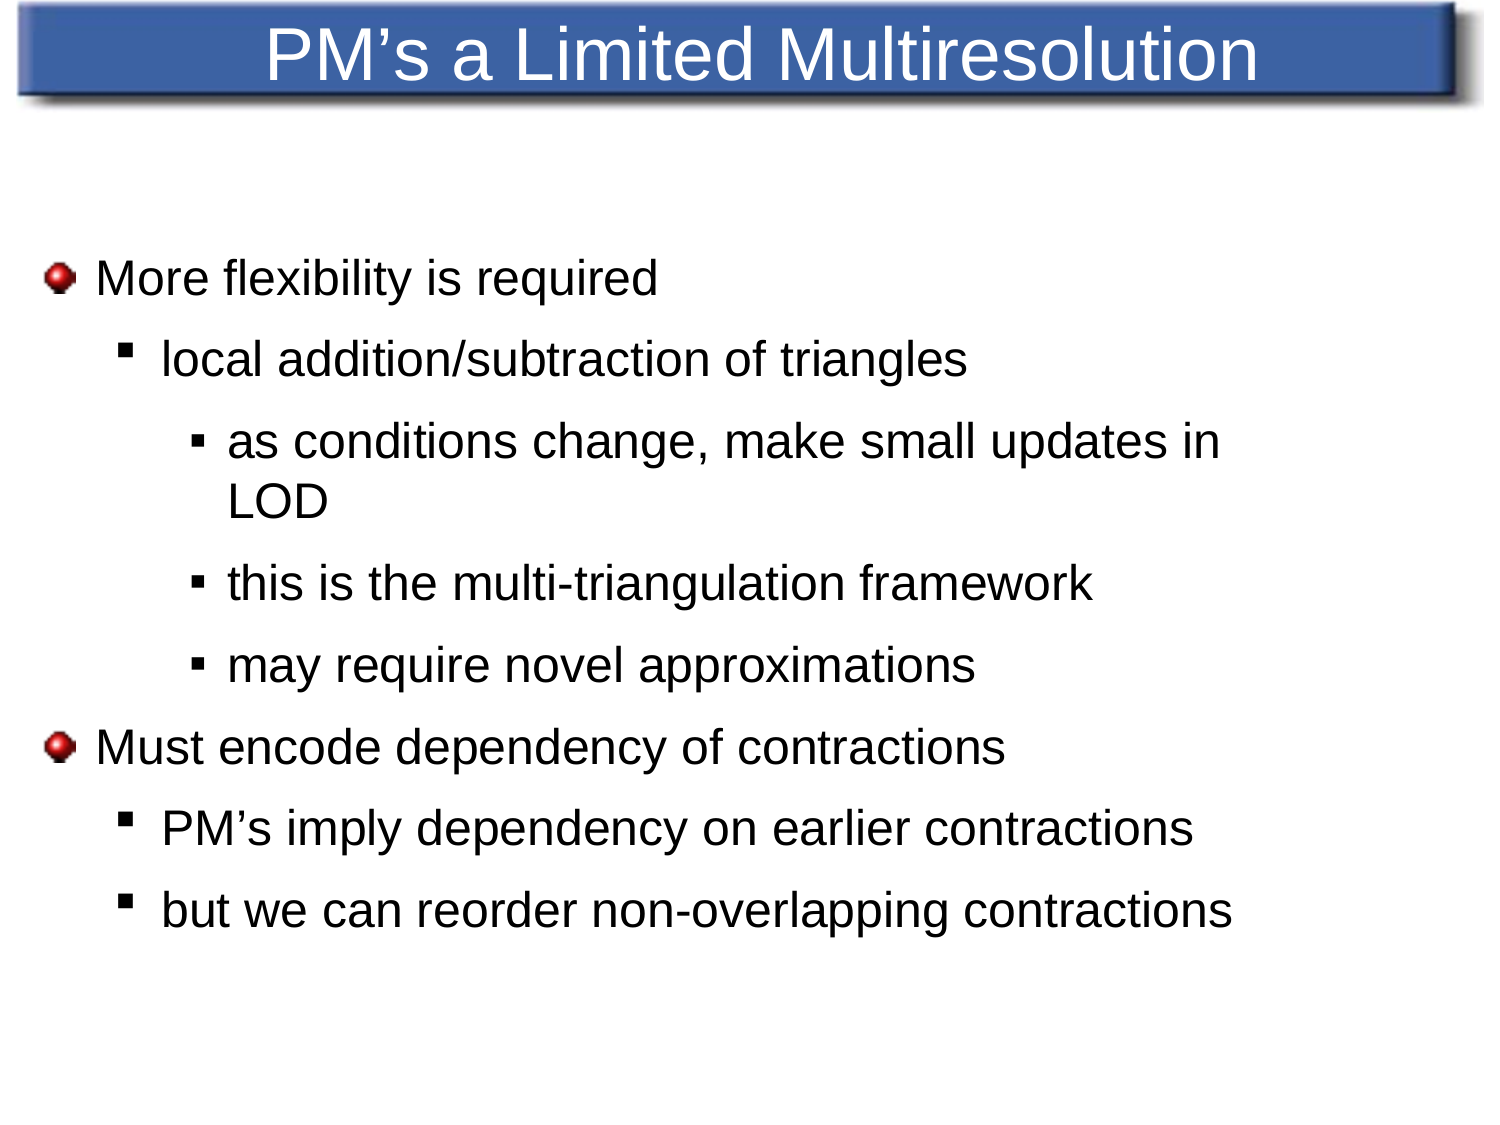

# PM’s a Limited Multiresolution
More flexibility is required
local addition/subtraction of triangles
as conditions change, make small updates in LOD
this is the multi-triangulation framework
may require novel approximations
Must encode dependency of contractions
PM’s imply dependency on earlier contractions
but we can reorder non-overlapping contractions